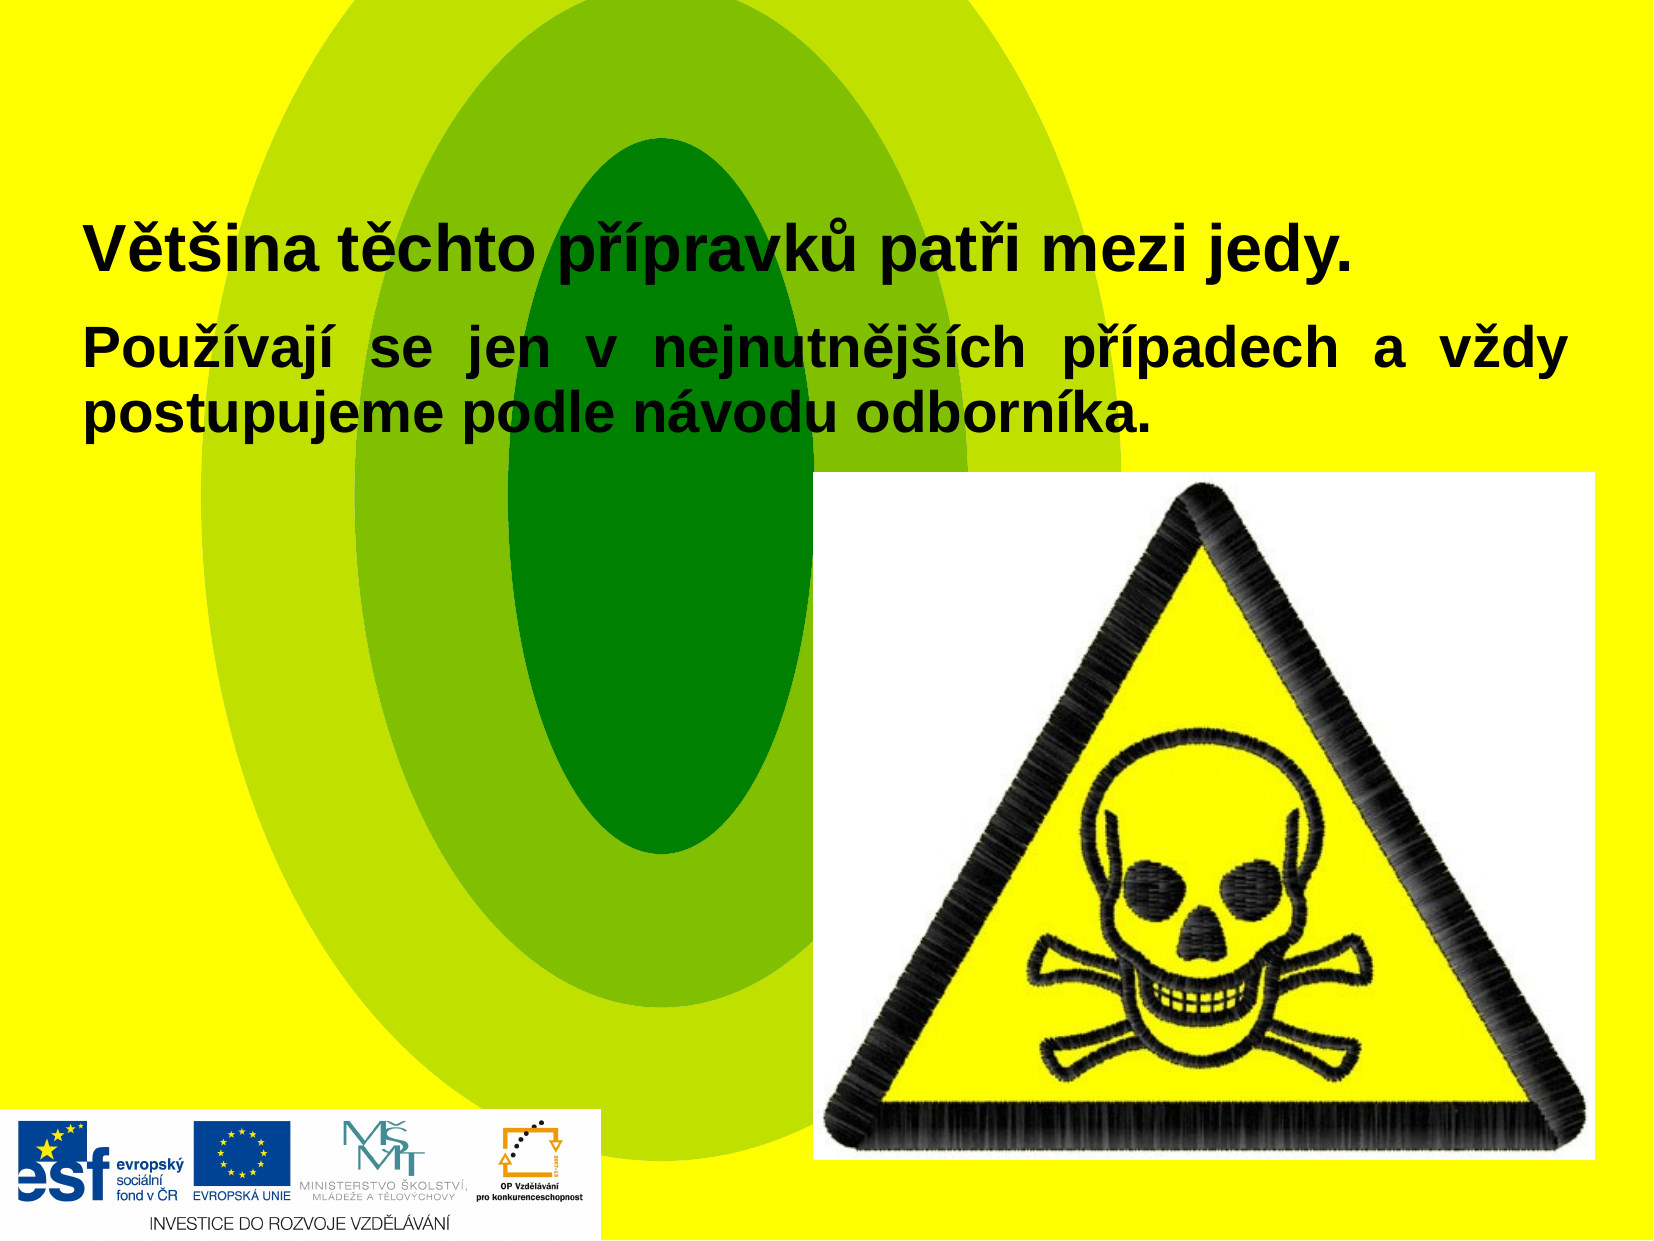

# Většina těchto přípravků patři mezi jedy.
Používají se jen v nejnutnějších případech a vždy postupujeme podle návodu odborníka.